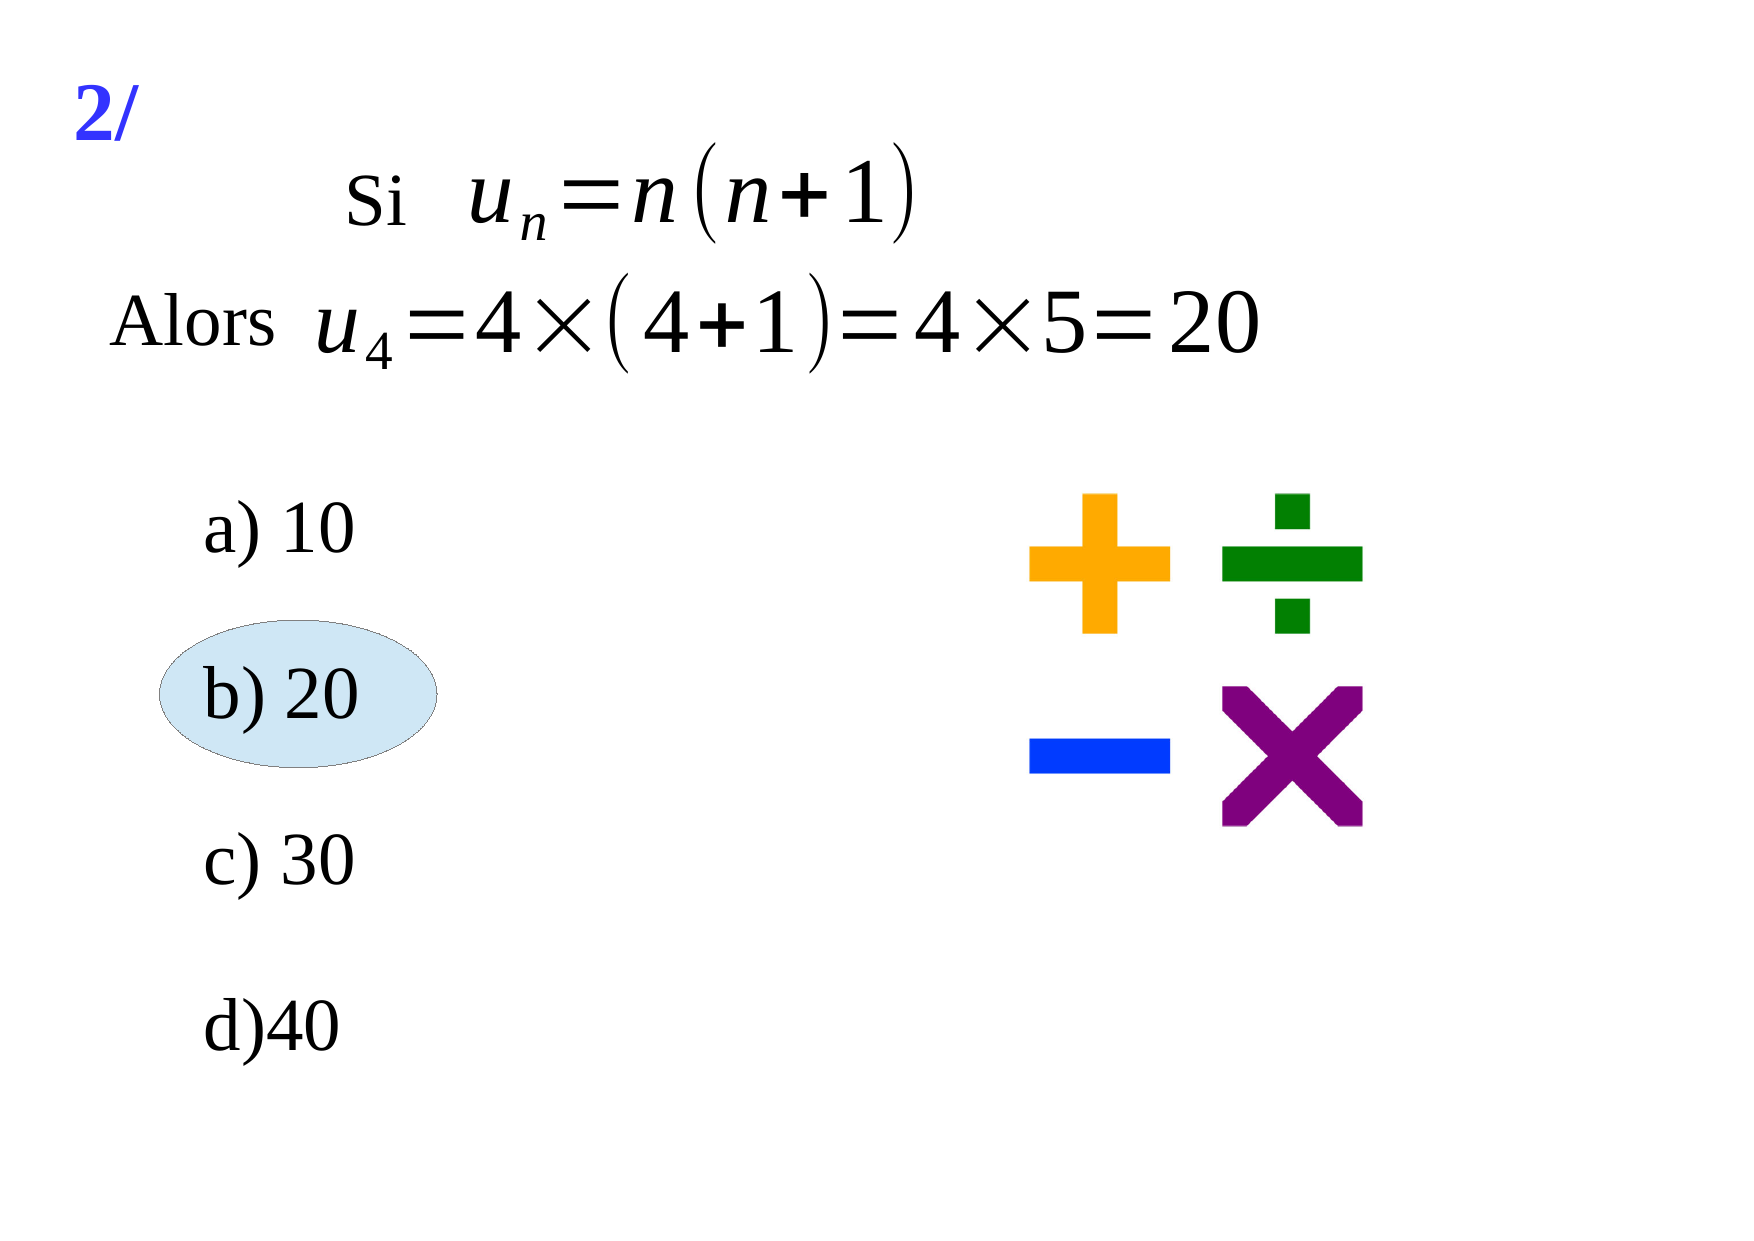

2/
Si
Alors
a) 10
b) 20
c) 30
d)40